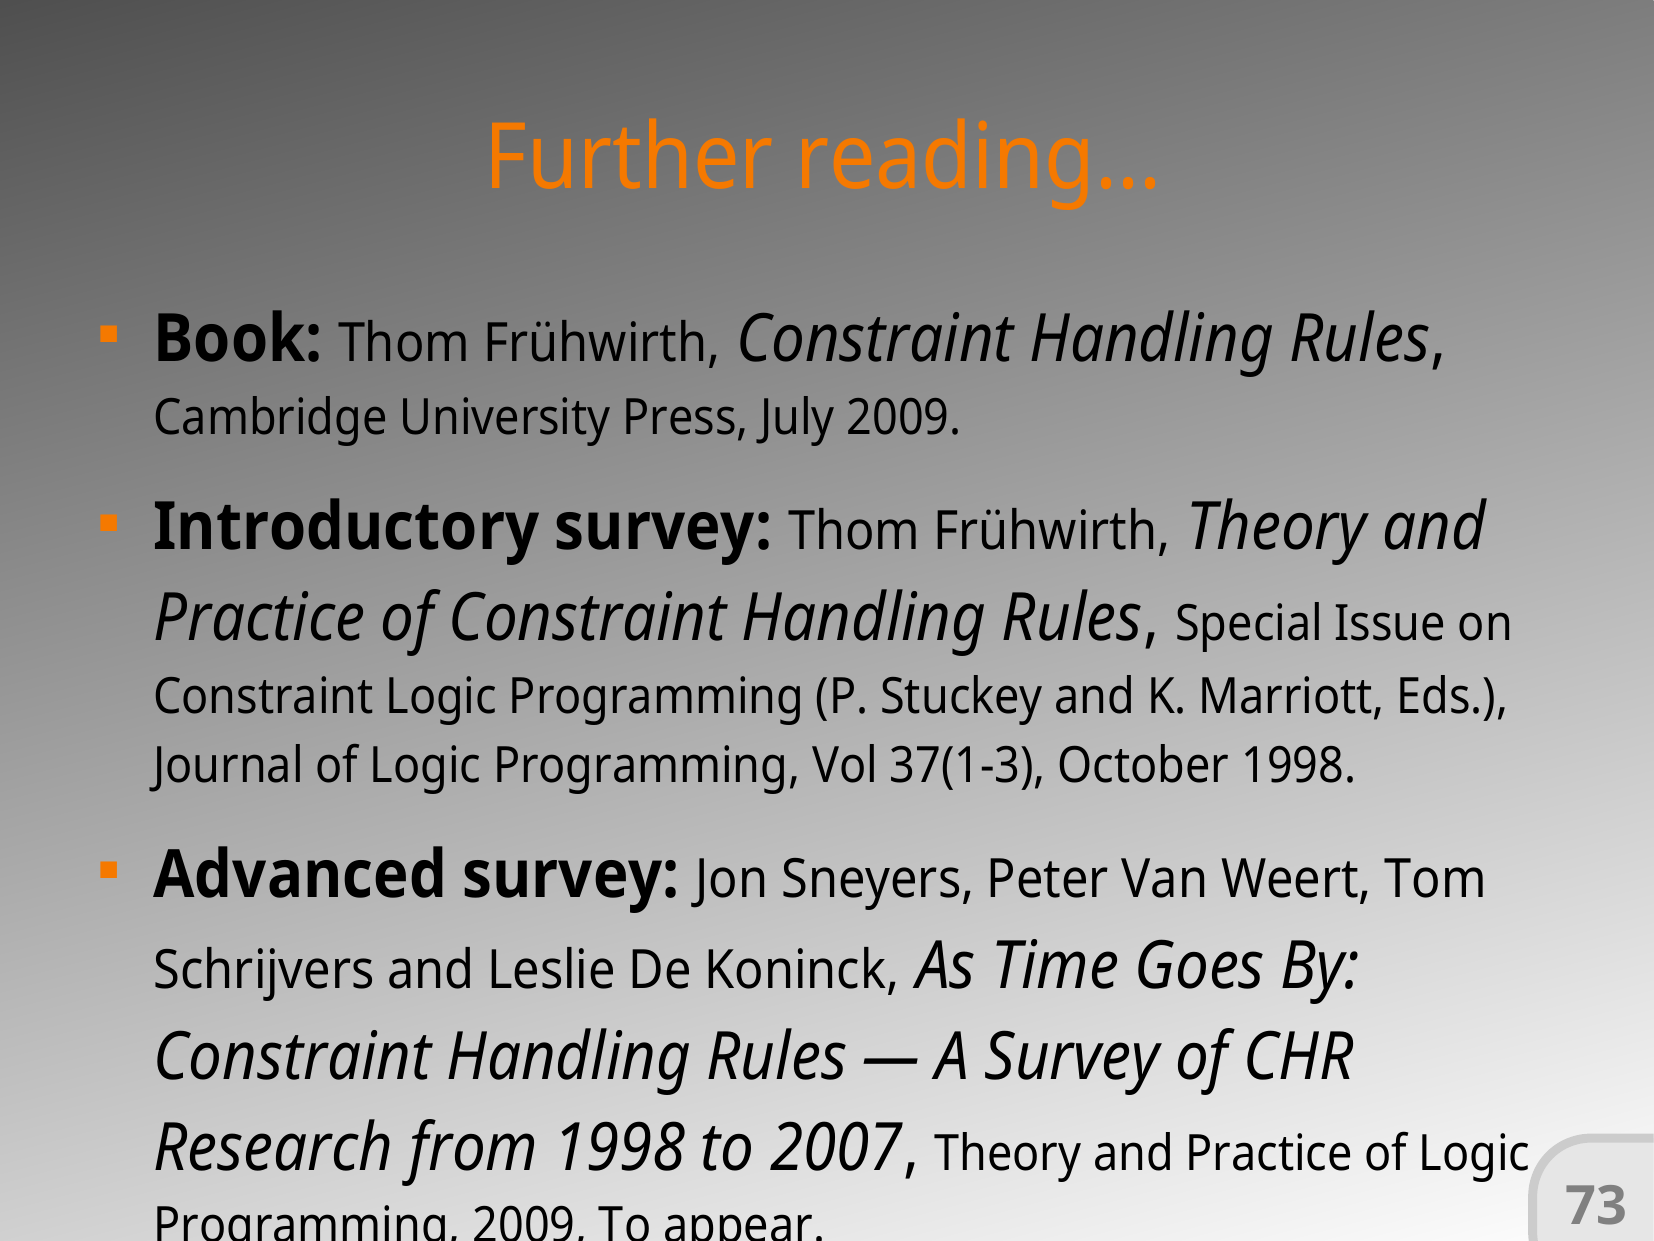

# Further reading...
Book: Thom Frühwirth, Constraint Handling Rules, Cambridge University Press, July 2009.
Introductory survey: Thom Frühwirth, Theory and Practice of Constraint Handling Rules, Special Issue on Constraint Logic Programming (P. Stuckey and K. Marriott, Eds.), Journal of Logic Programming, Vol 37(1-3), October 1998.
Advanced survey: Jon Sneyers, Peter Van Weert, Tom Schrijvers and Leslie De Koninck, As Time Goes By: Constraint Handling Rules — A Survey of CHR Research from 1998 to 2007, Theory and Practice of Logic Programming, 2009, To appear.
73